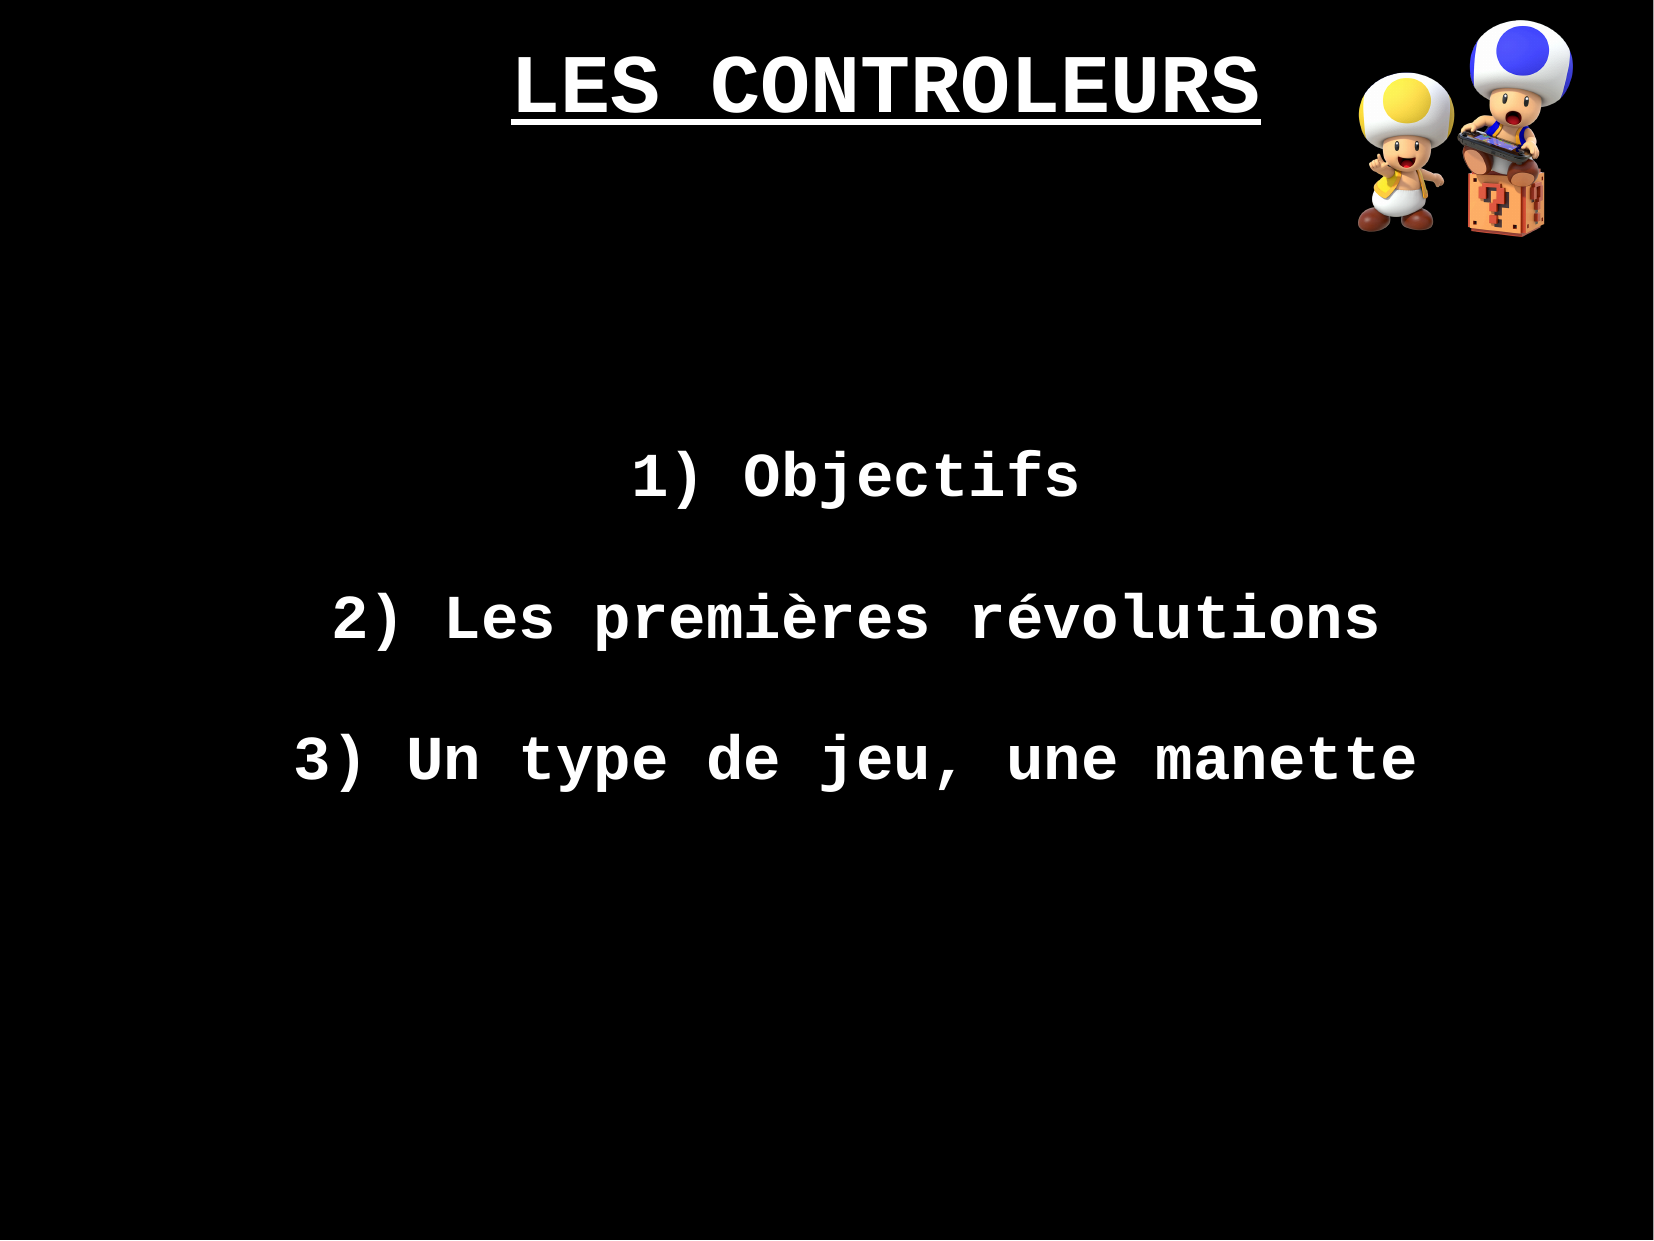

LES CONTROLEURS
1) Objectifs
2) Les premières révolutions
3) Un type de jeu, une manette